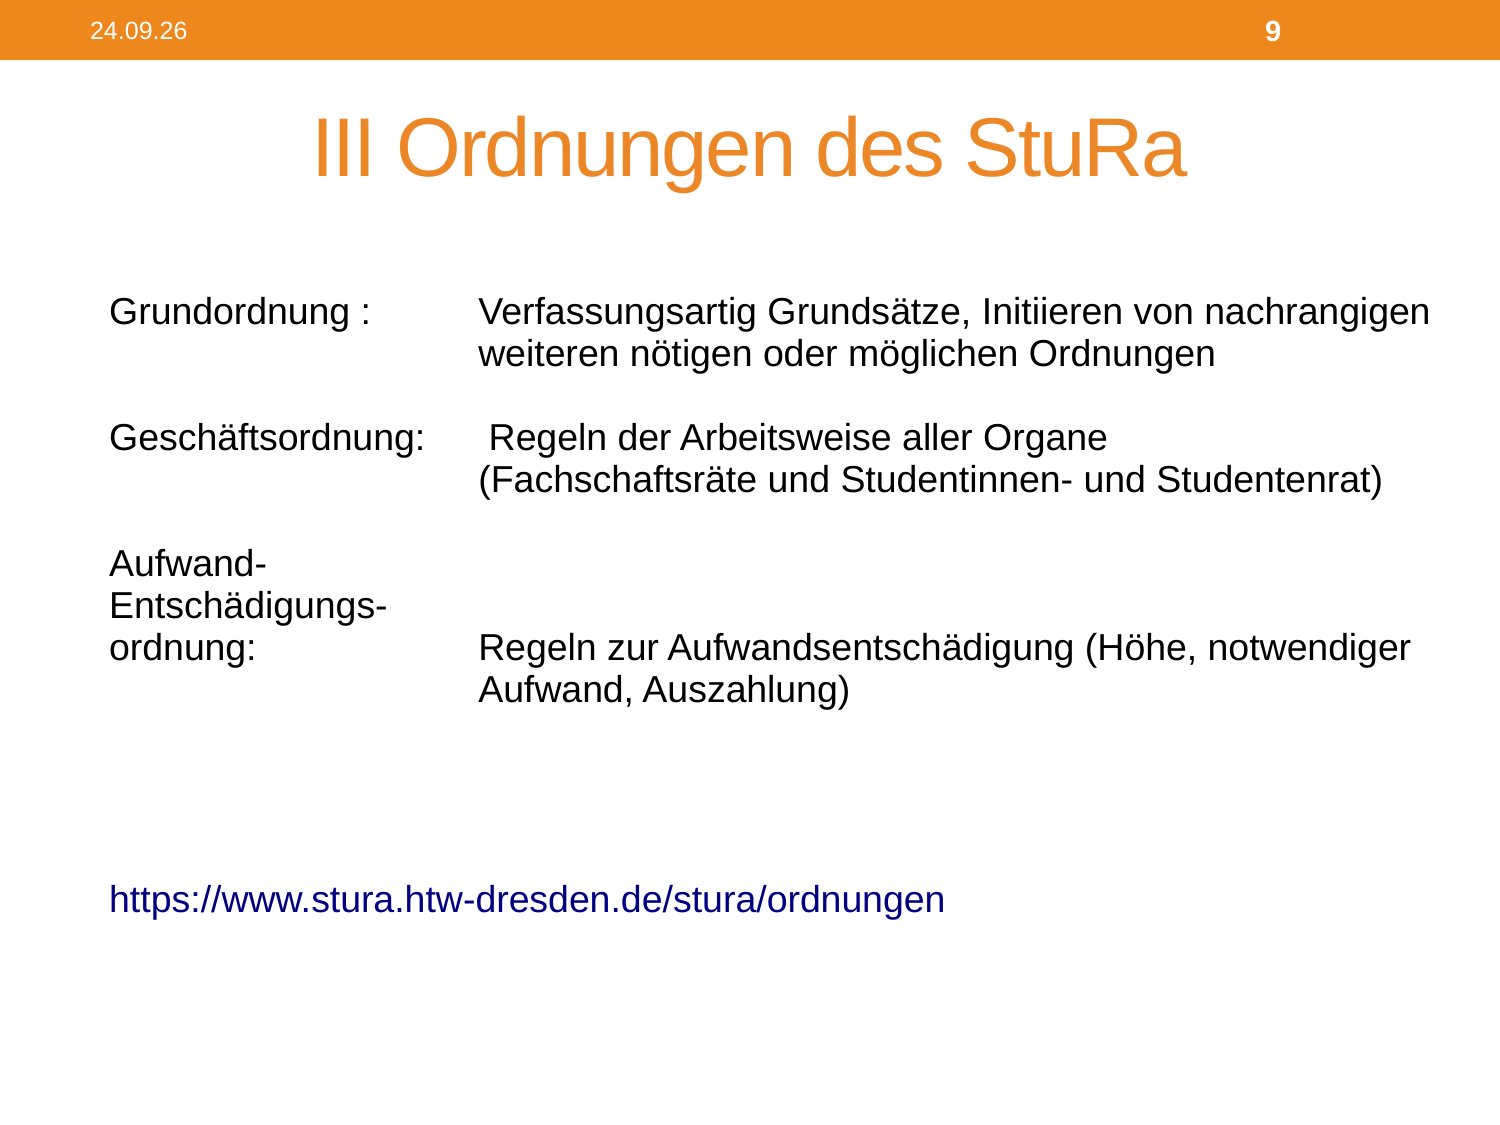

# III Ordnungen des StuRa
Grundordnung : 		Verfassungsartig Grundsätze, Initiieren von nachrangigen
					weiteren nötigen oder möglichen Ordnungen
Geschäftsordnung:	 Regeln der Arbeitsweise aller Organe 										(Fachschaftsräte und Studentinnen- und Studentenrat)
Aufwand-
Entschädigungs-
ordnung: 			Regeln zur Aufwandsentschädigung (Höhe, notwendiger
					Aufwand, Auszahlung)
https://www.stura.htw-dresden.de/stura/ordnungen